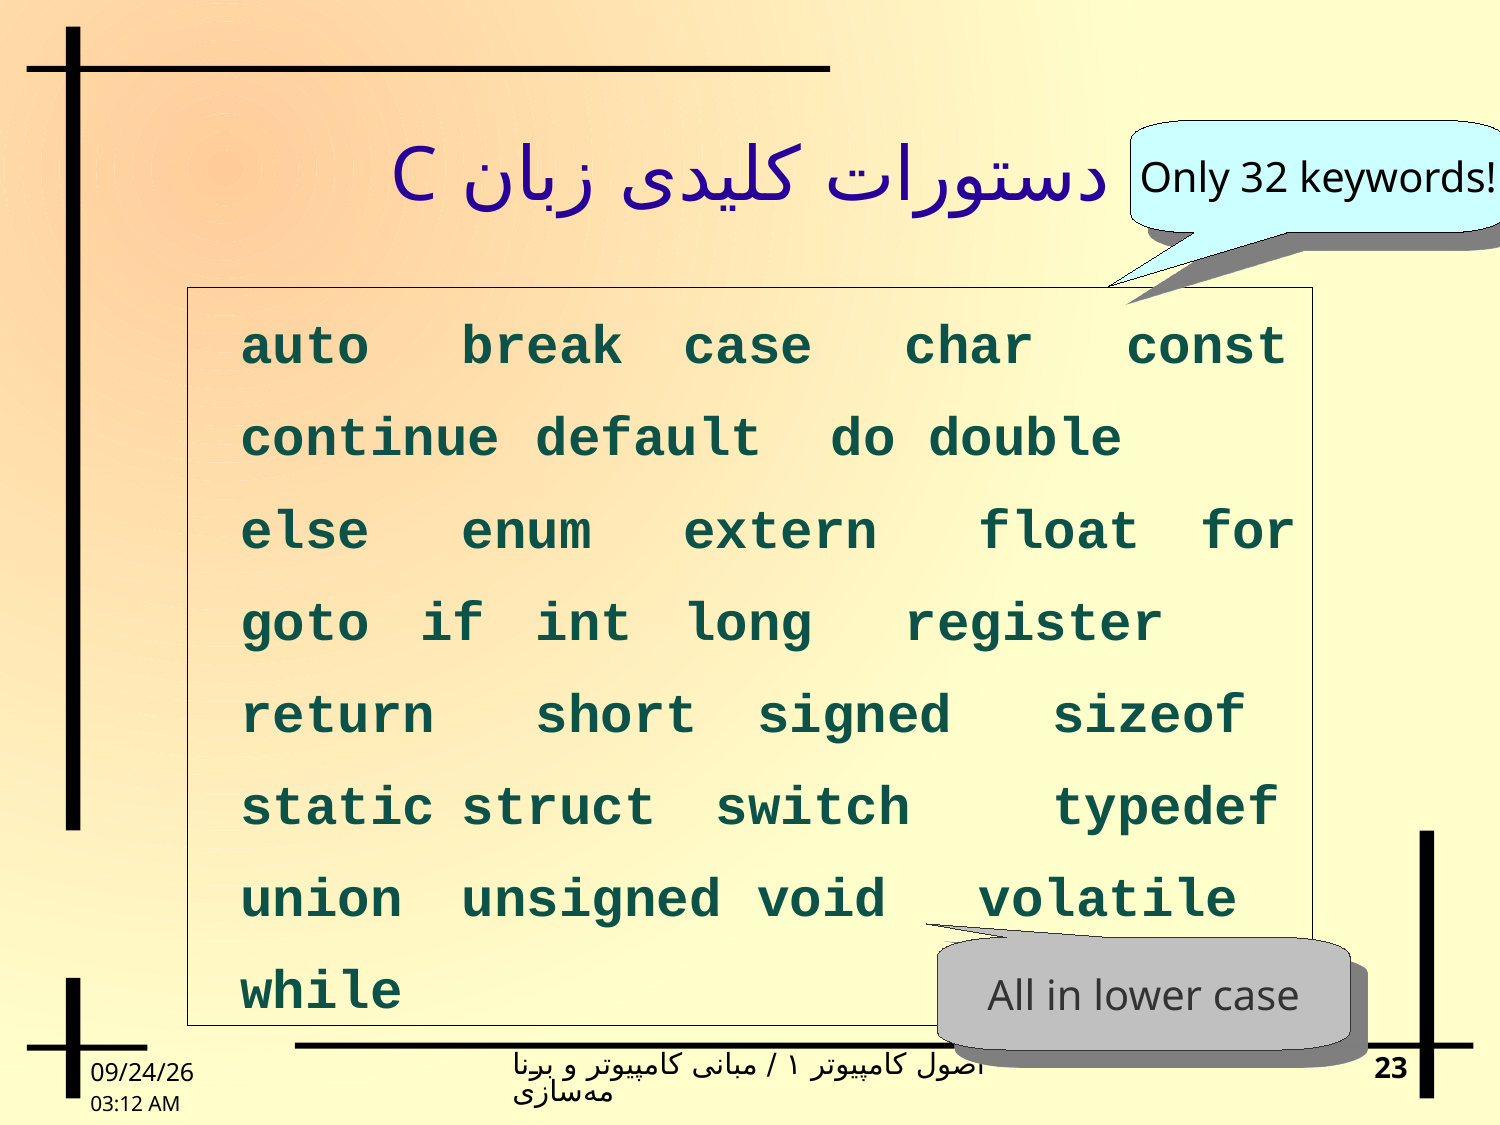

دستورات کلیدی زبان C
Only 32 keywords!
# auto 	break 	case 	char 	const continue 	default 	do double 	else 	enum 	extern 	float 	for goto	 if	int 	long 	register 	return 	short 	signed 	sizeof static	struct	 switch		typedef union	unsigned 	void		volatile	while
All in lower case
اصول کامپیوتر ۱ / مبانی کامپیوتر و برنامه‌سازی
23